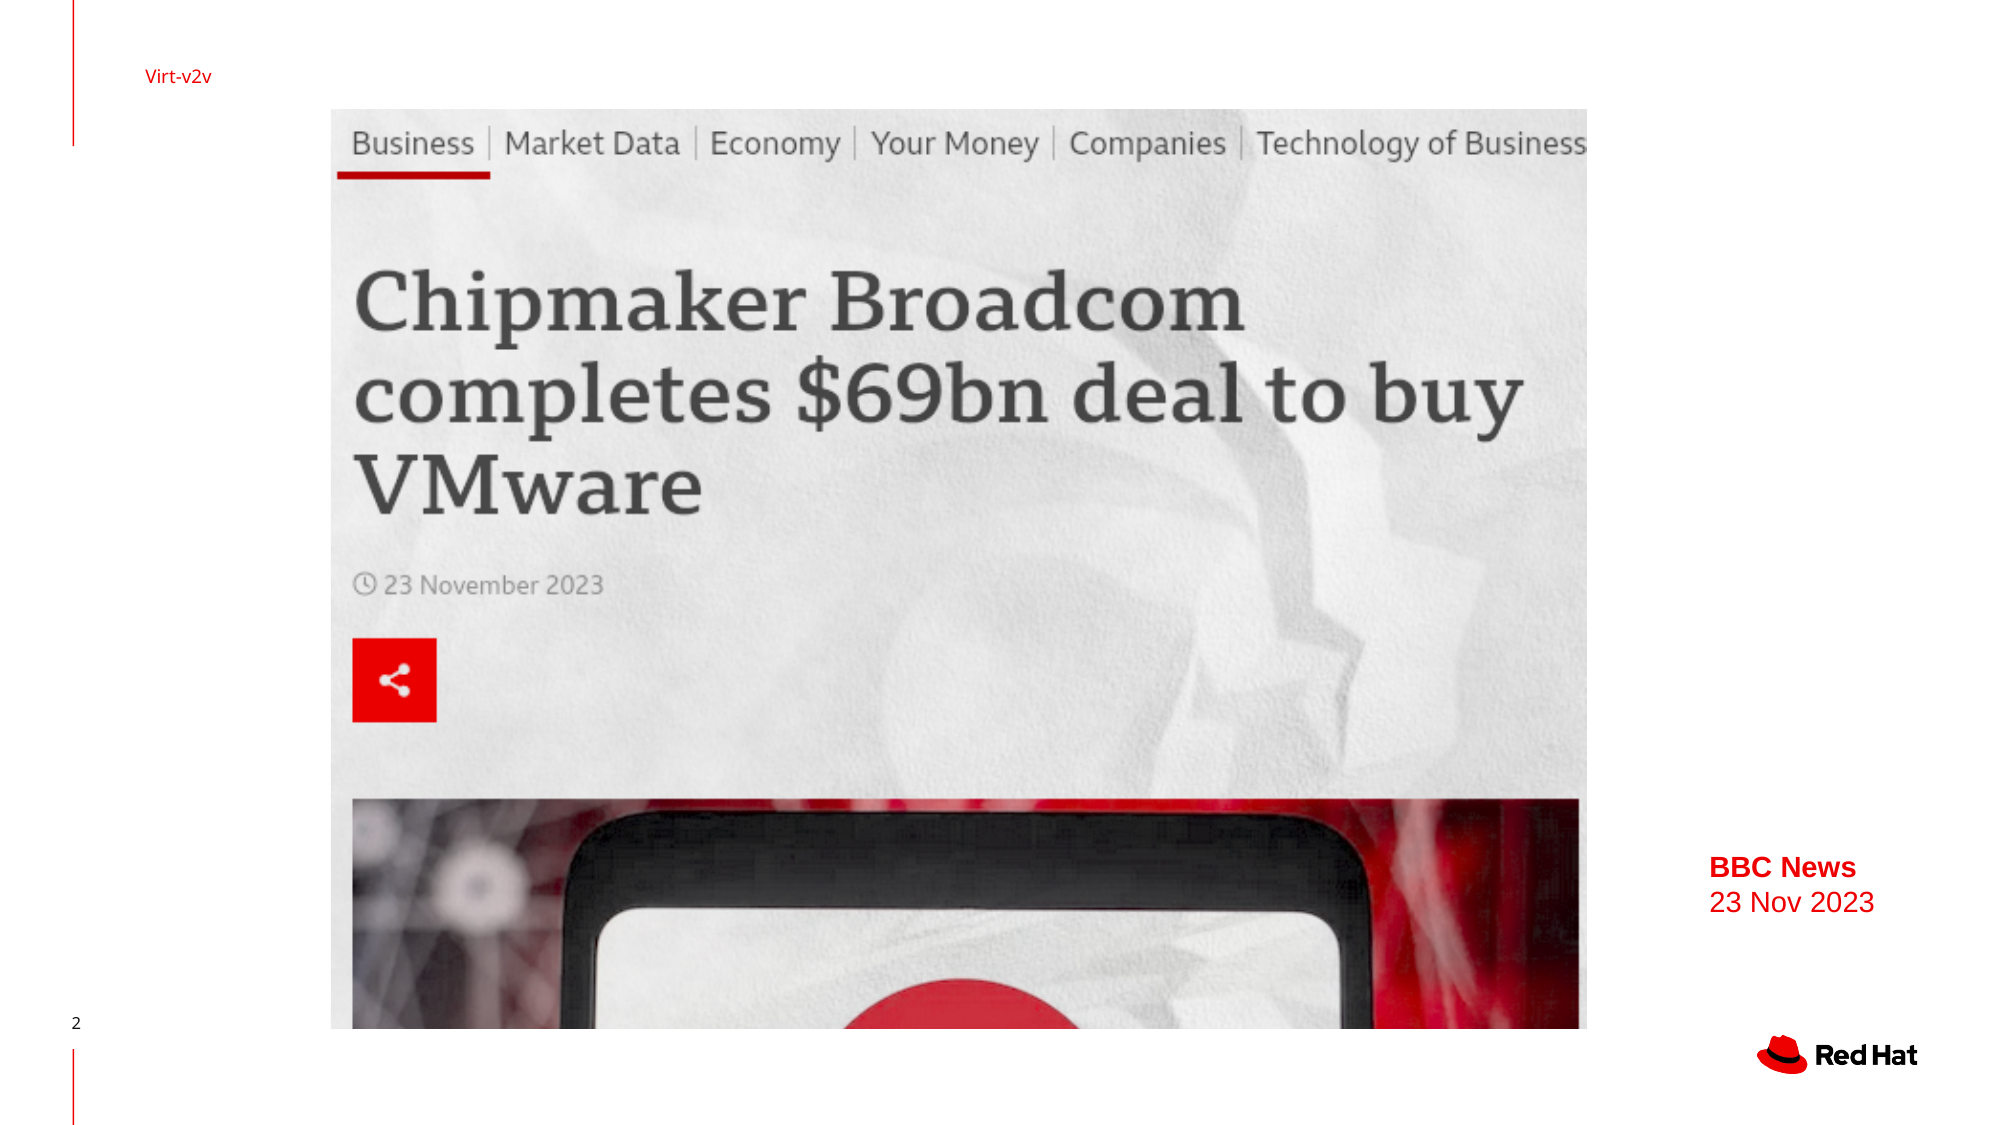

Virt-v2v
BBC News
23 Nov 2023
2